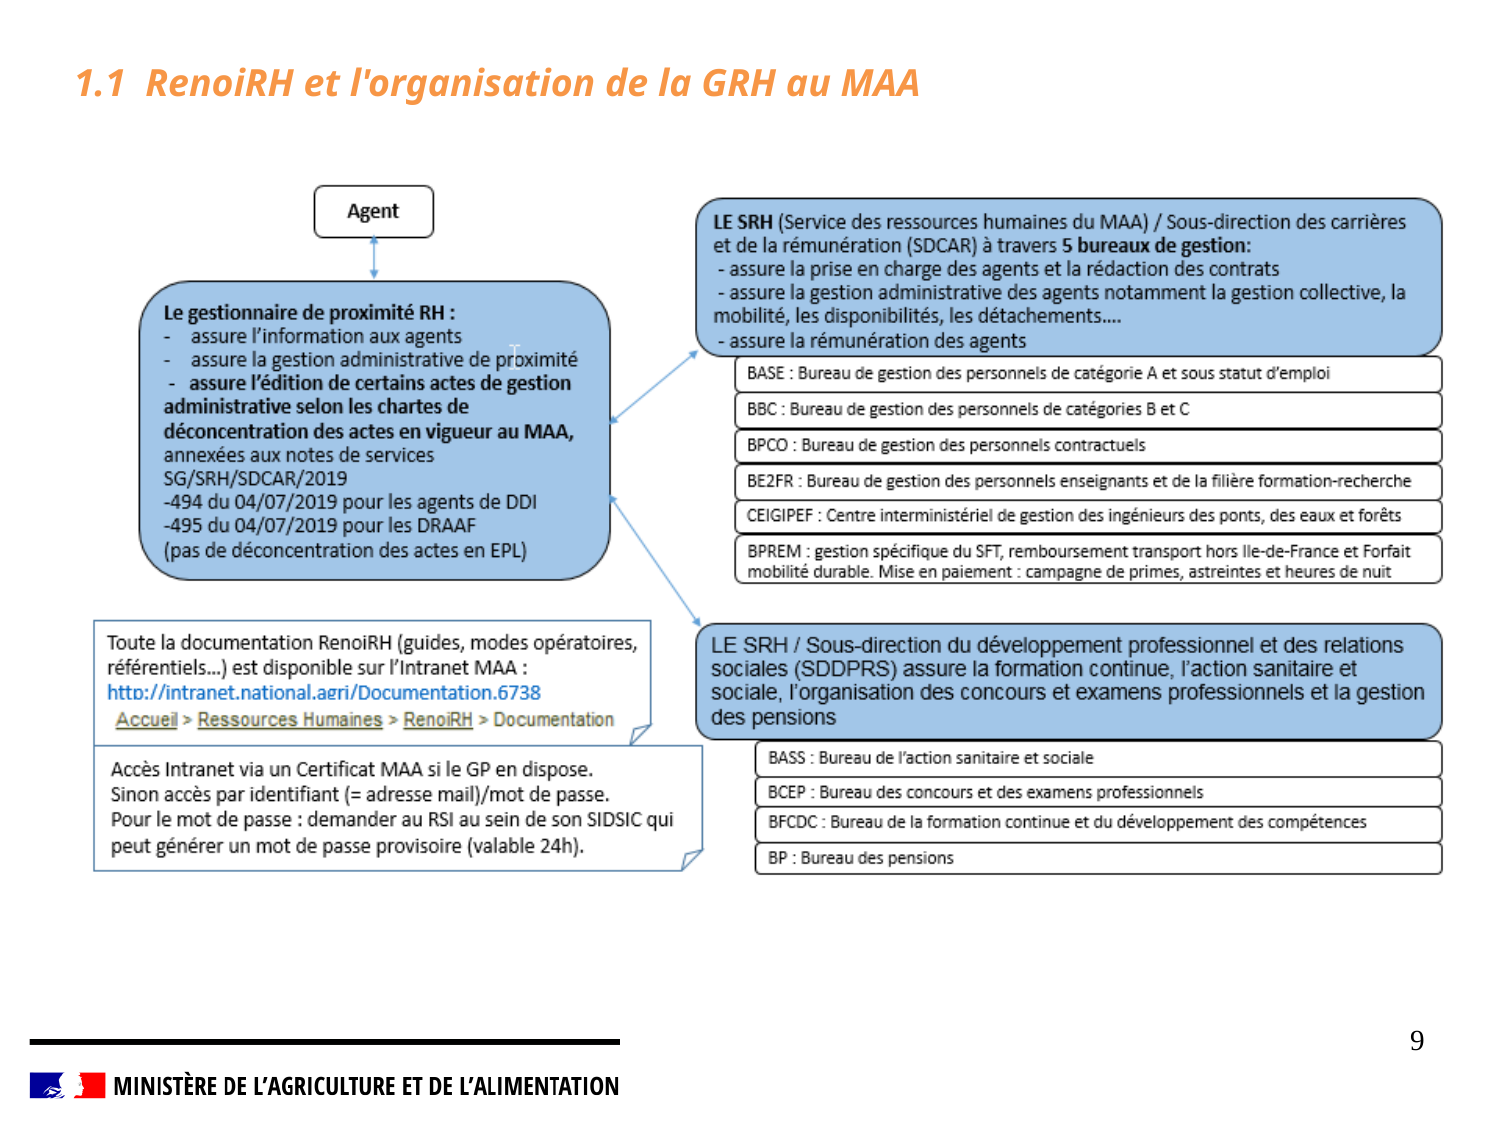

1.1 RenoiRH et l'organisation de la GRH au MAA